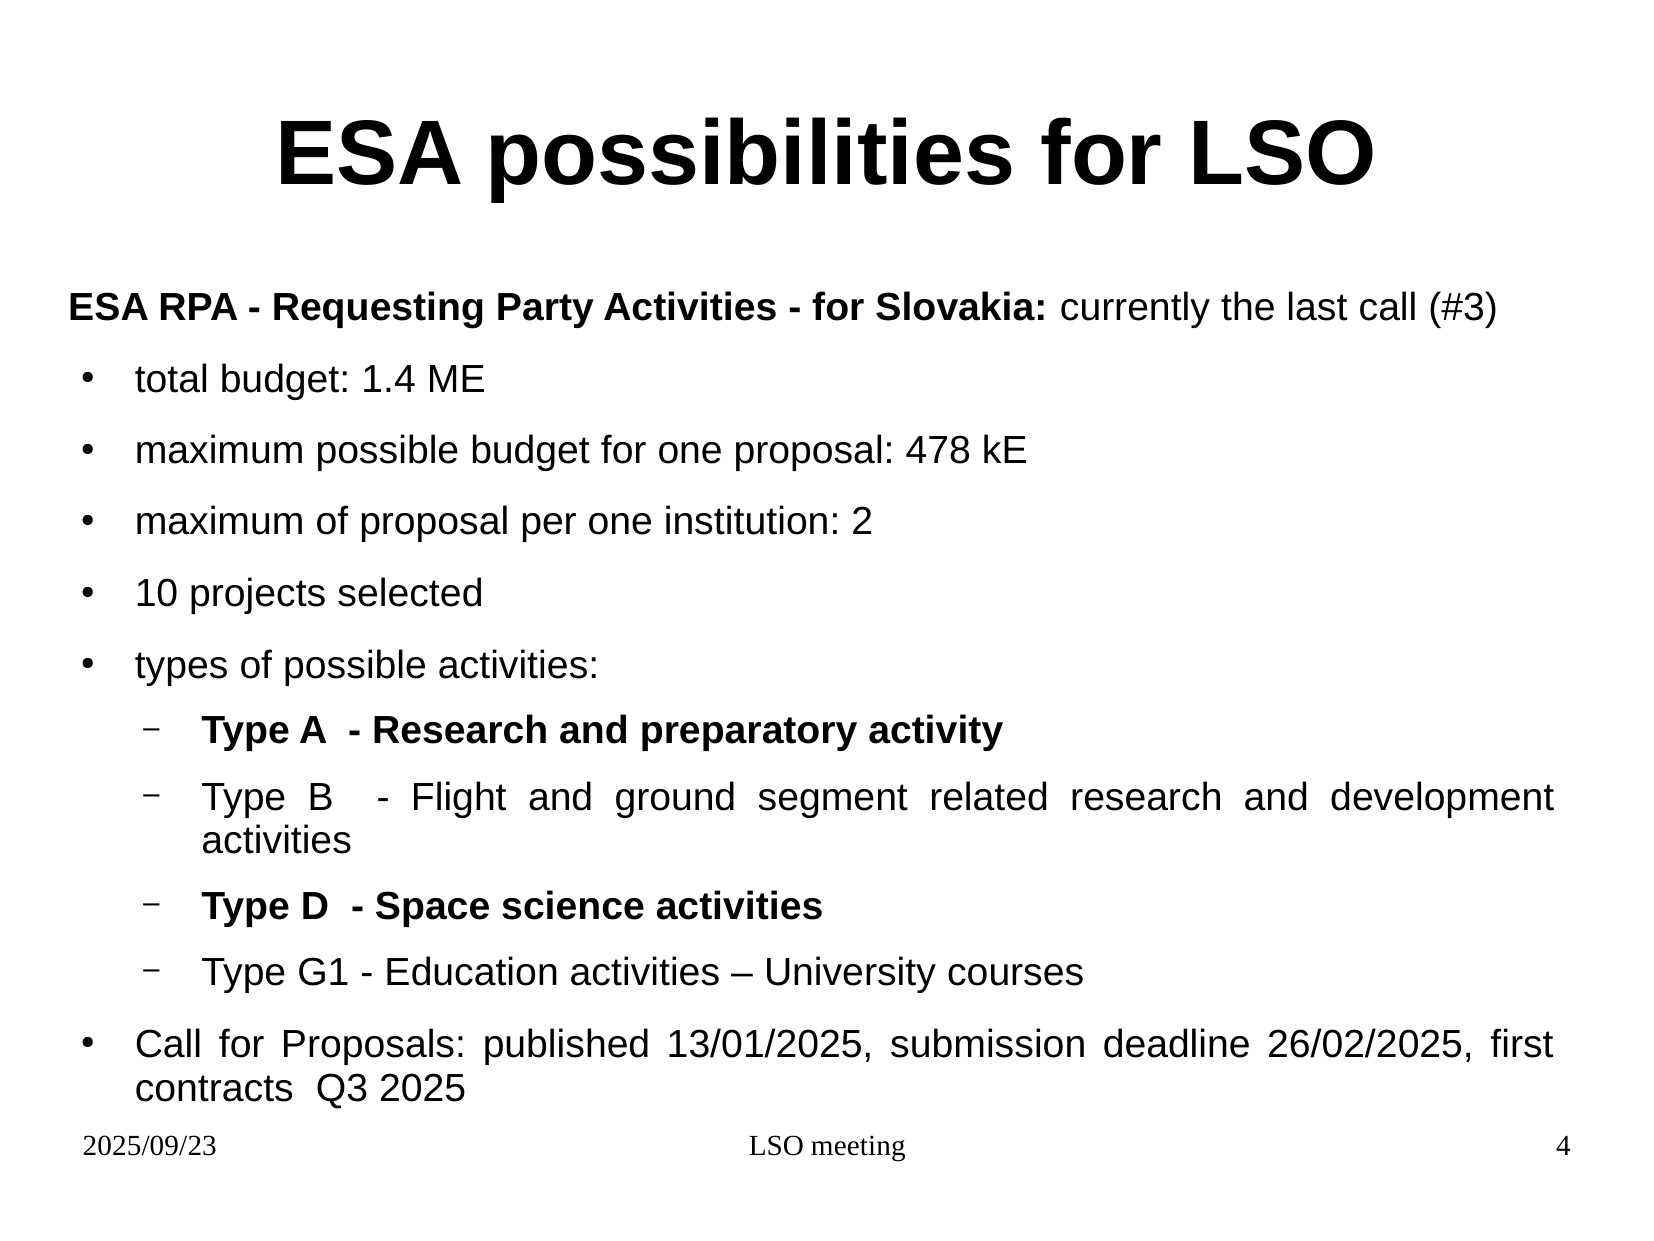

# ESA possibilities for LSO
ESA RPA - Requesting Party Activities - for Slovakia: currently the last call (#3)
total budget: 1.4 ME
maximum possible budget for one proposal: 478 kE
maximum of proposal per one institution: 2
10 projects selected
types of possible activities:
Type A - Research and preparatory activity
Type B - Flight and ground segment related research and development activities
Type D - Space science activities
Type G1 - Education activities – University courses
Call for Proposals: published 13/01/2025, submission deadline 26/02/2025, first contracts Q3 2025
2025/09/23
LSO meeting
4